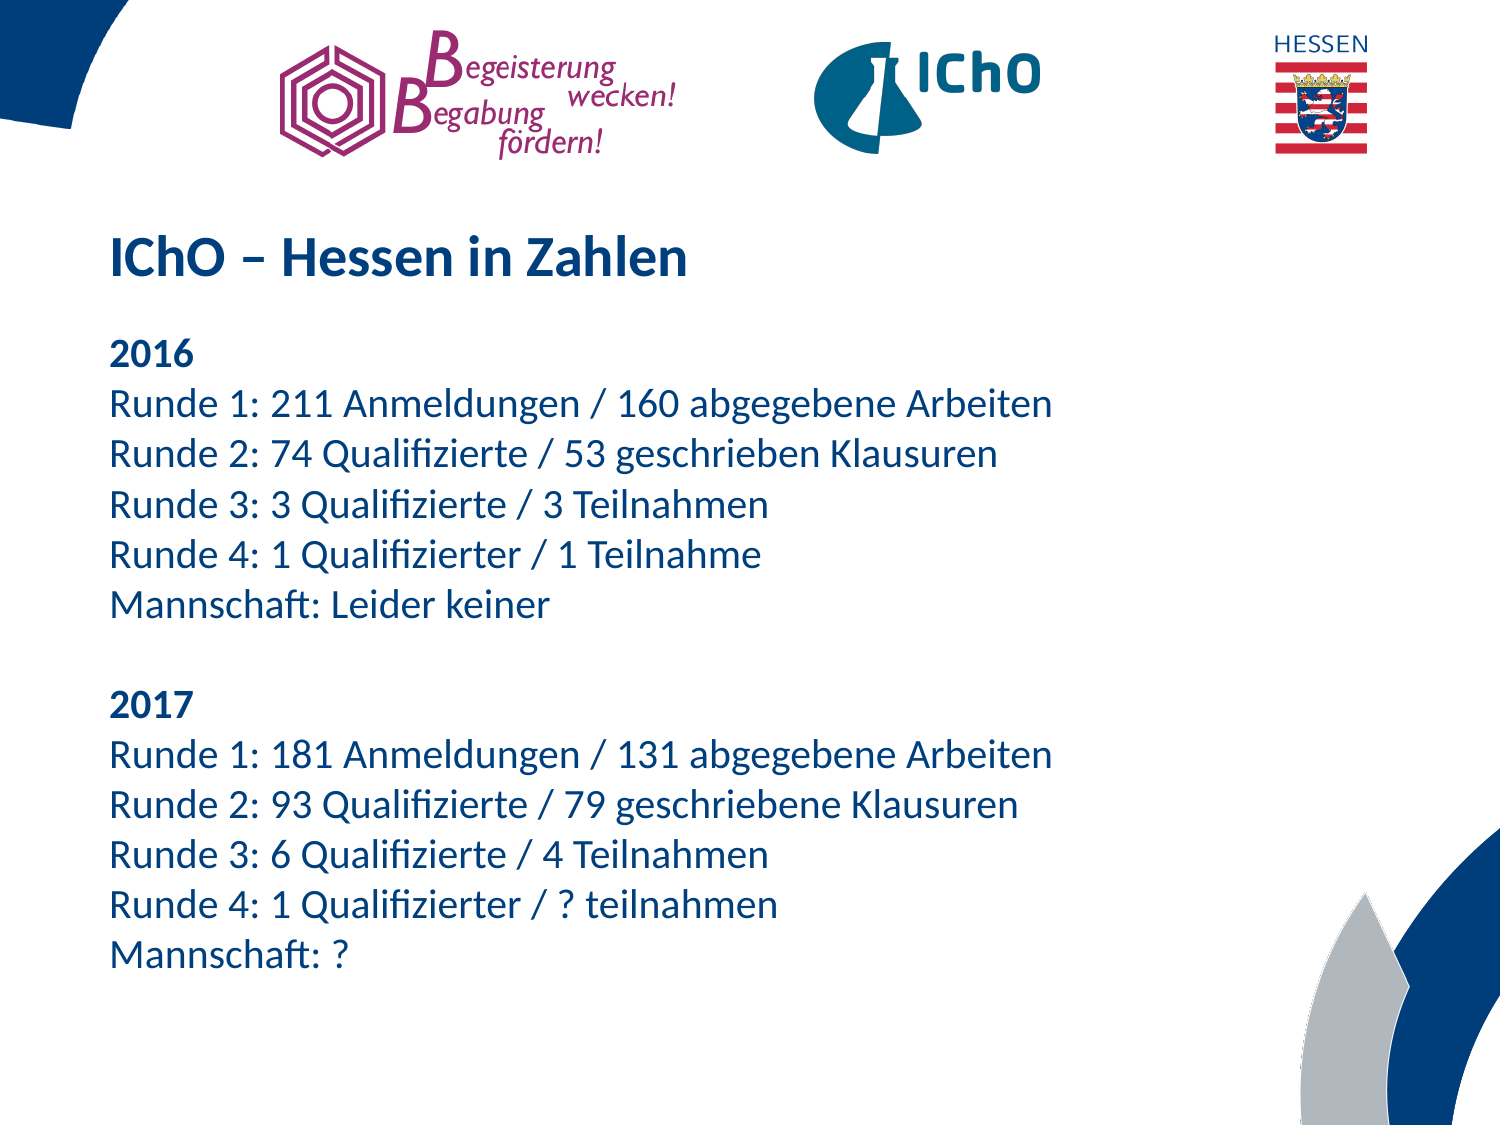

IChO – Hessen in Zahlen
2016
Runde 1: 211 Anmeldungen / 160 abgegebene Arbeiten
Runde 2: 74 Qualifizierte / 53 geschrieben Klausuren
Runde 3: 3 Qualifizierte / 3 Teilnahmen
Runde 4: 1 Qualifizierter / 1 Teilnahme
Mannschaft: Leider keiner
2017
Runde 1: 181 Anmeldungen / 131 abgegebene Arbeiten
Runde 2: 93 Qualifizierte / 79 geschriebene Klausuren
Runde 3: 6 Qualifizierte / 4 Teilnahmen
Runde 4: 1 Qualifizierter / ? teilnahmen
Mannschaft: ?